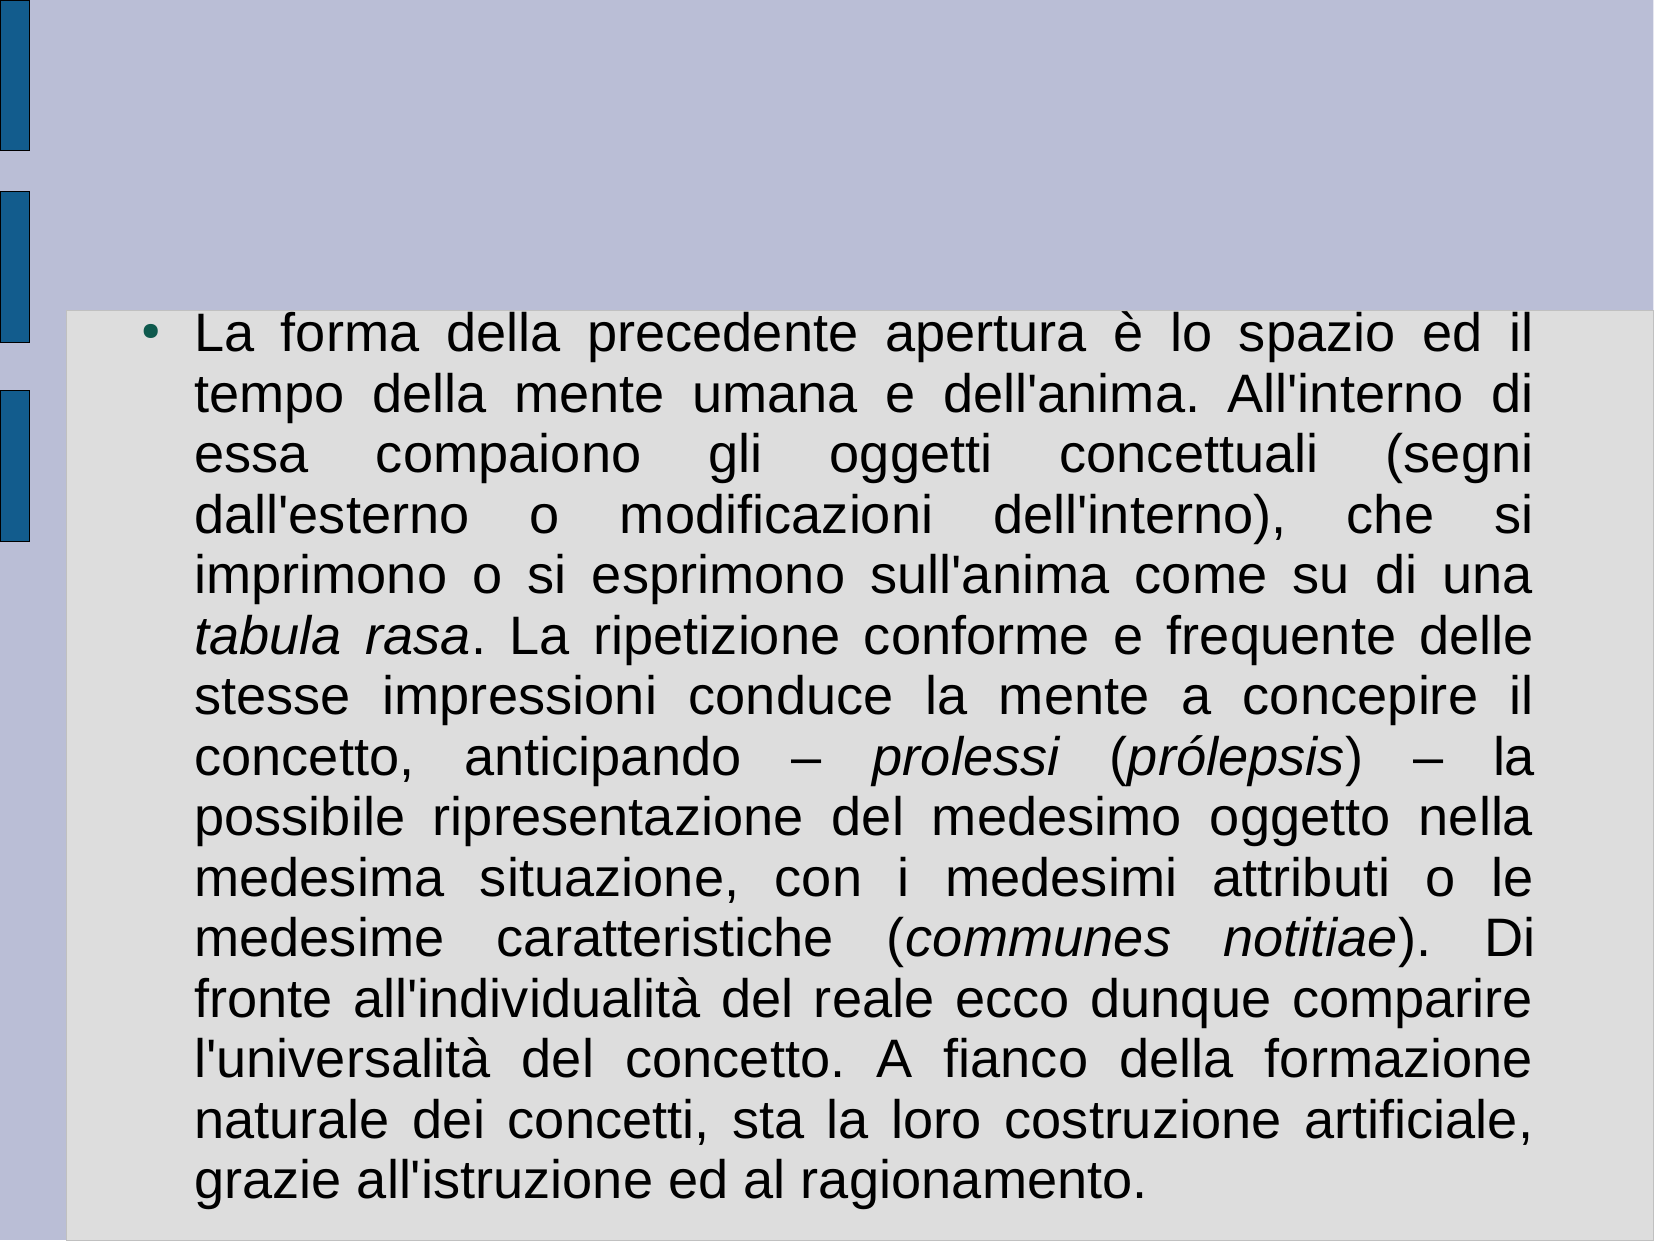

#
La forma della precedente apertura è lo spazio ed il tempo della mente umana e dell'anima. All'interno di essa compaiono gli oggetti concettuali (segni dall'esterno o modificazioni dell'interno), che si imprimono o si esprimono sull'anima come su di una tabula rasa. La ripetizione conforme e frequente delle stesse impressioni conduce la mente a concepire il concetto, anticipando – prolessi (prólepsis) – la possibile ripresentazione del medesimo oggetto nella medesima situazione, con i medesimi attributi o le medesime caratteristiche (communes notitiae). Di fronte all'individualità del reale ecco dunque comparire l'universalità del concetto. A fianco della formazione naturale dei concetti, sta la loro costruzione artificiale, grazie all'istruzione ed al ragionamento.